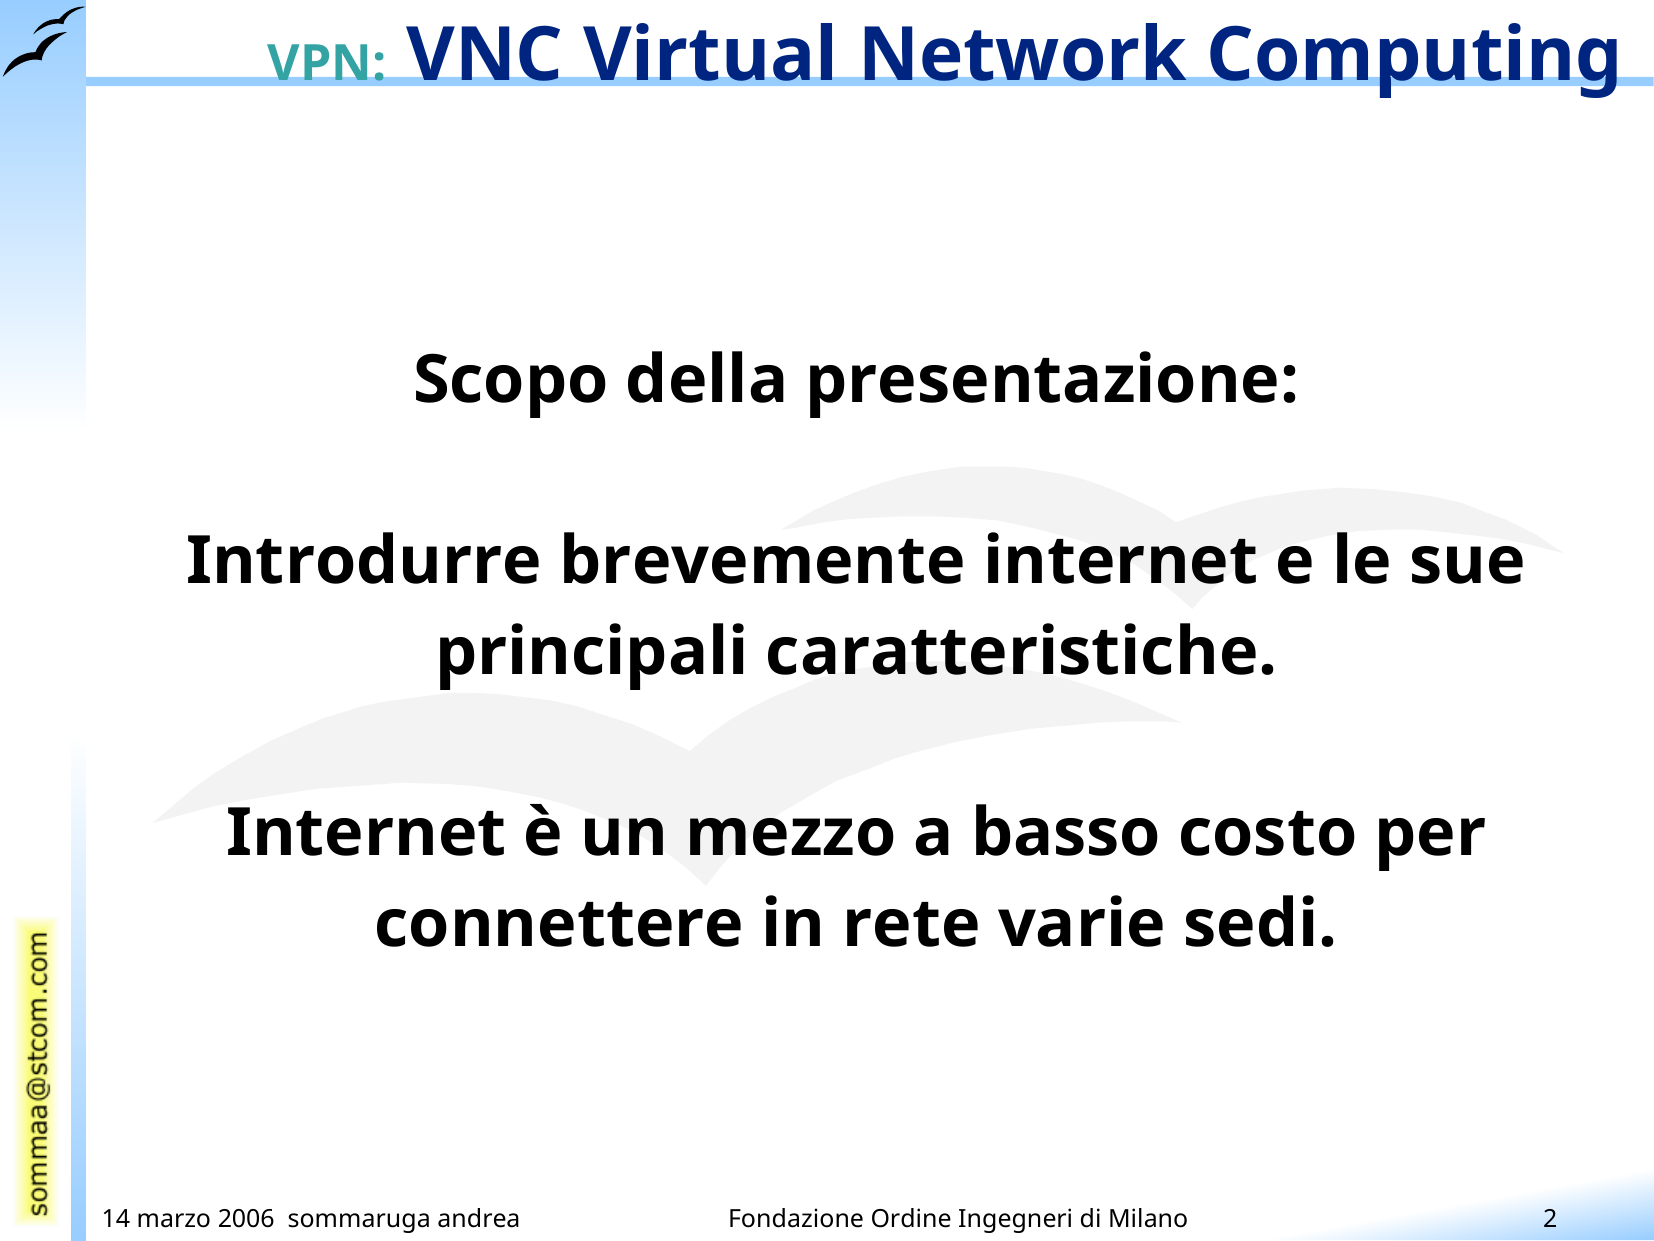

# VPN: VNC Virtual Network Computing
Scopo della presentazione:
Introdurre brevemente internet e le sue principali caratteristiche.
Internet è un mezzo a basso costo per connettere in rete varie sedi.